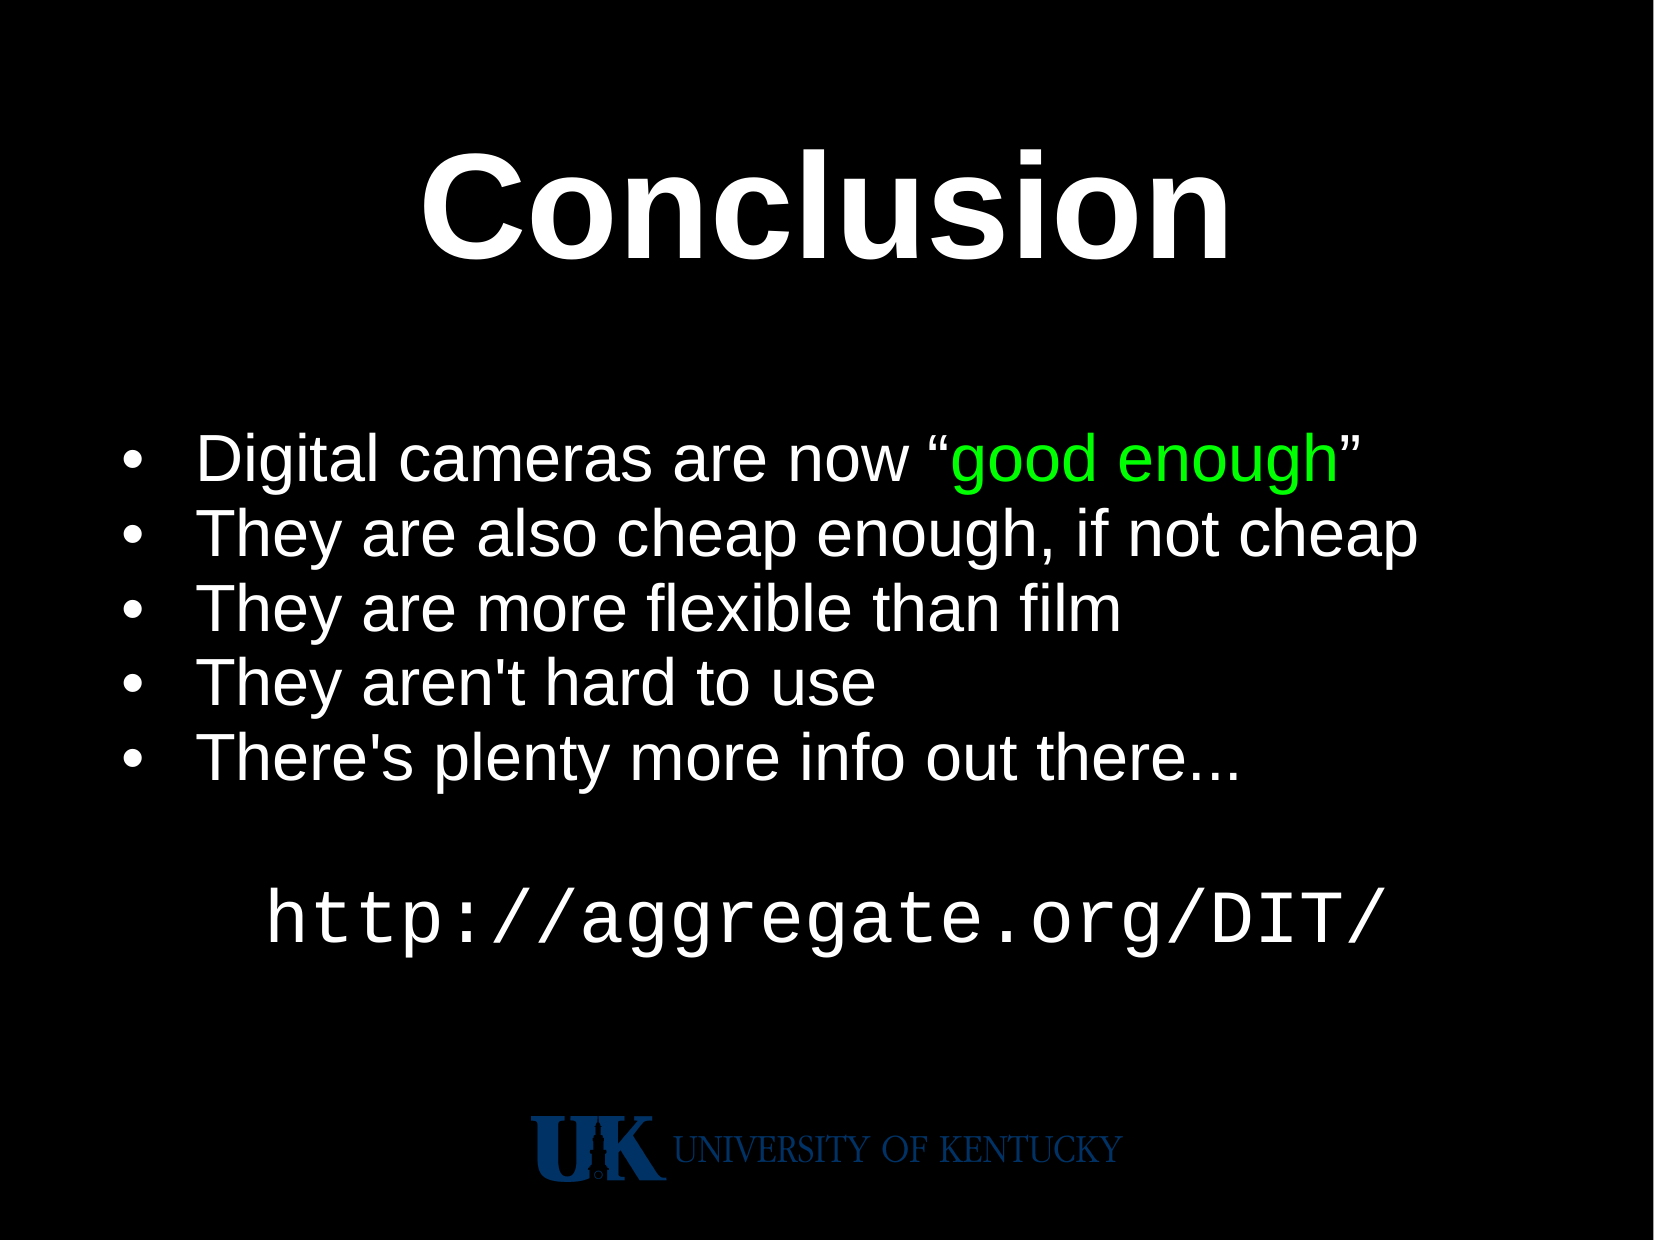

# Conclusion
•	Digital cameras are now “good enough”
•	They are also cheap enough, if not cheap
•	They are more flexible than film
•	They aren't hard to use
•	There's plenty more info out there...
http://aggregate.org/DIT/